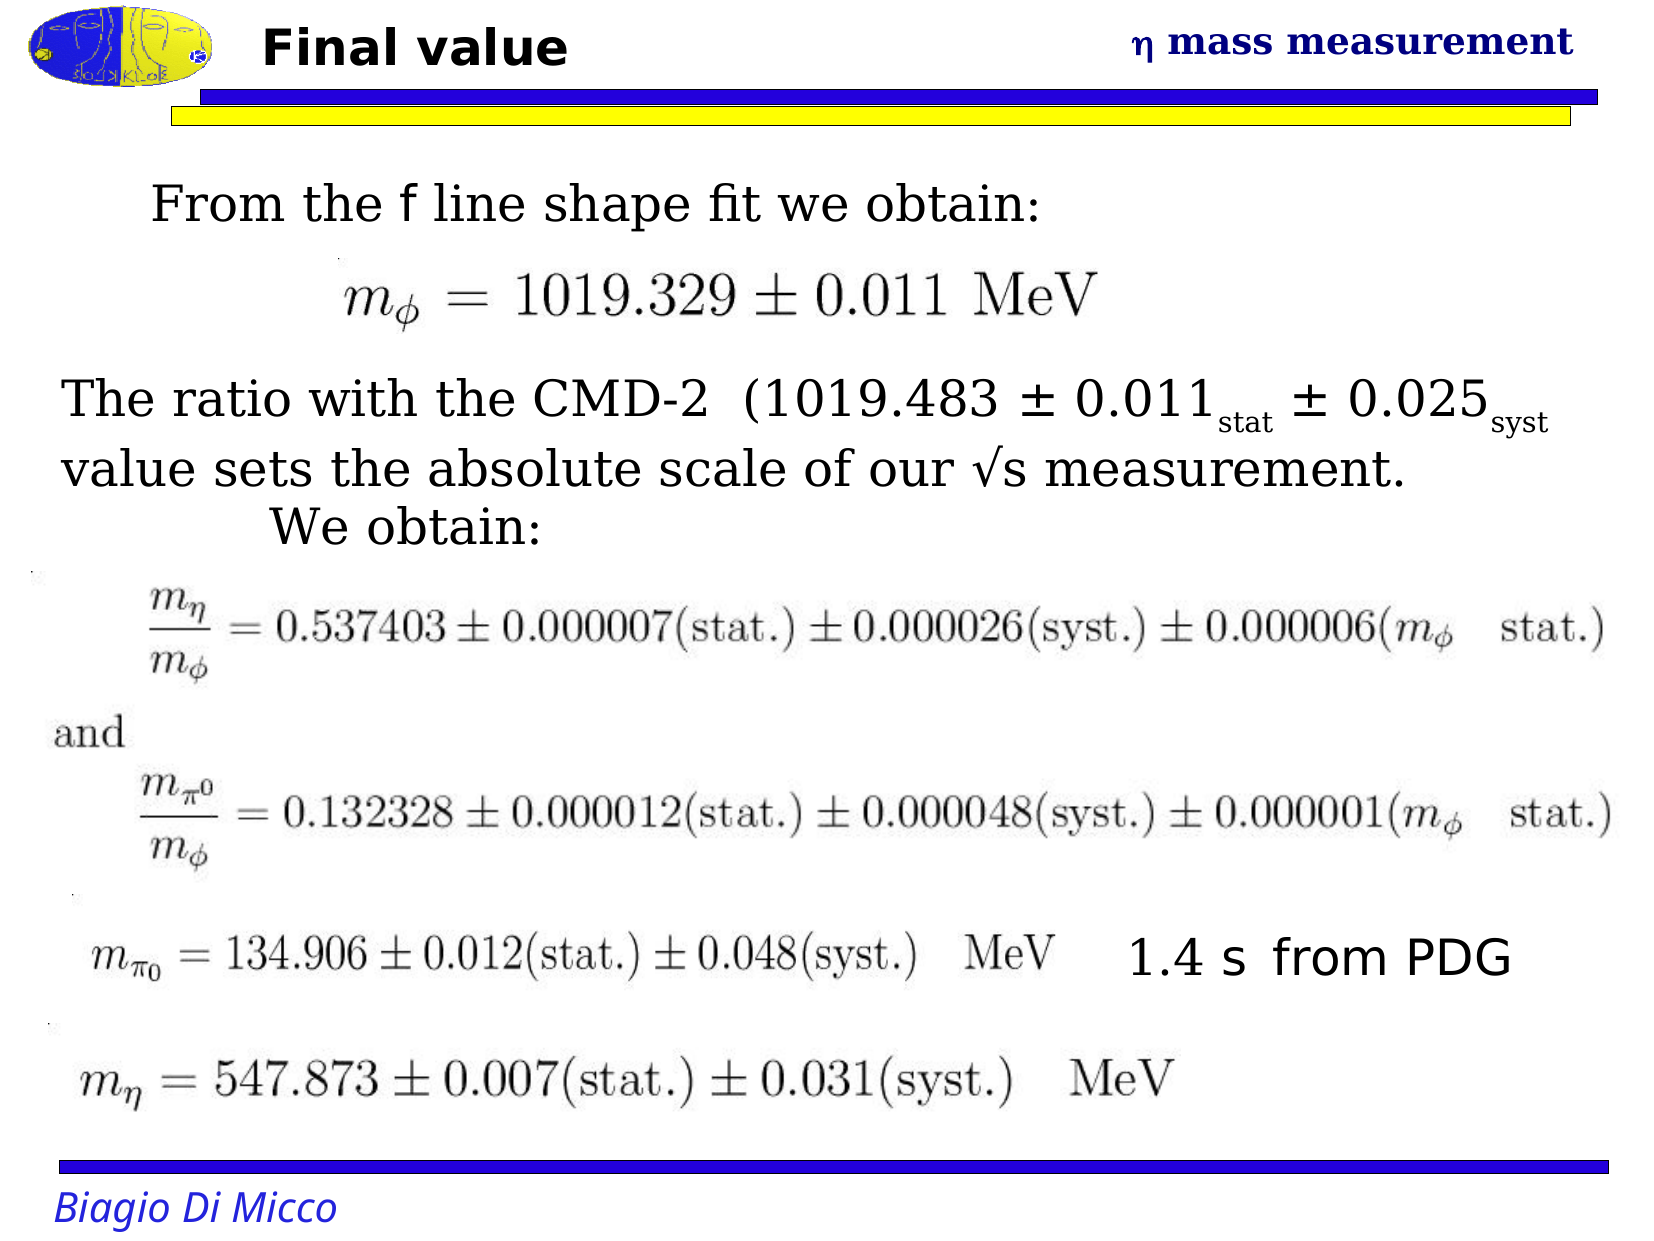

Final value
From the f line shape fit we obtain:
The ratio with the CMD-2 (1019.483 ± 0.011stat ± 0.025syst value sets the absolute scale of our √s measurement.
 We obtain:
1.4 s from PDG